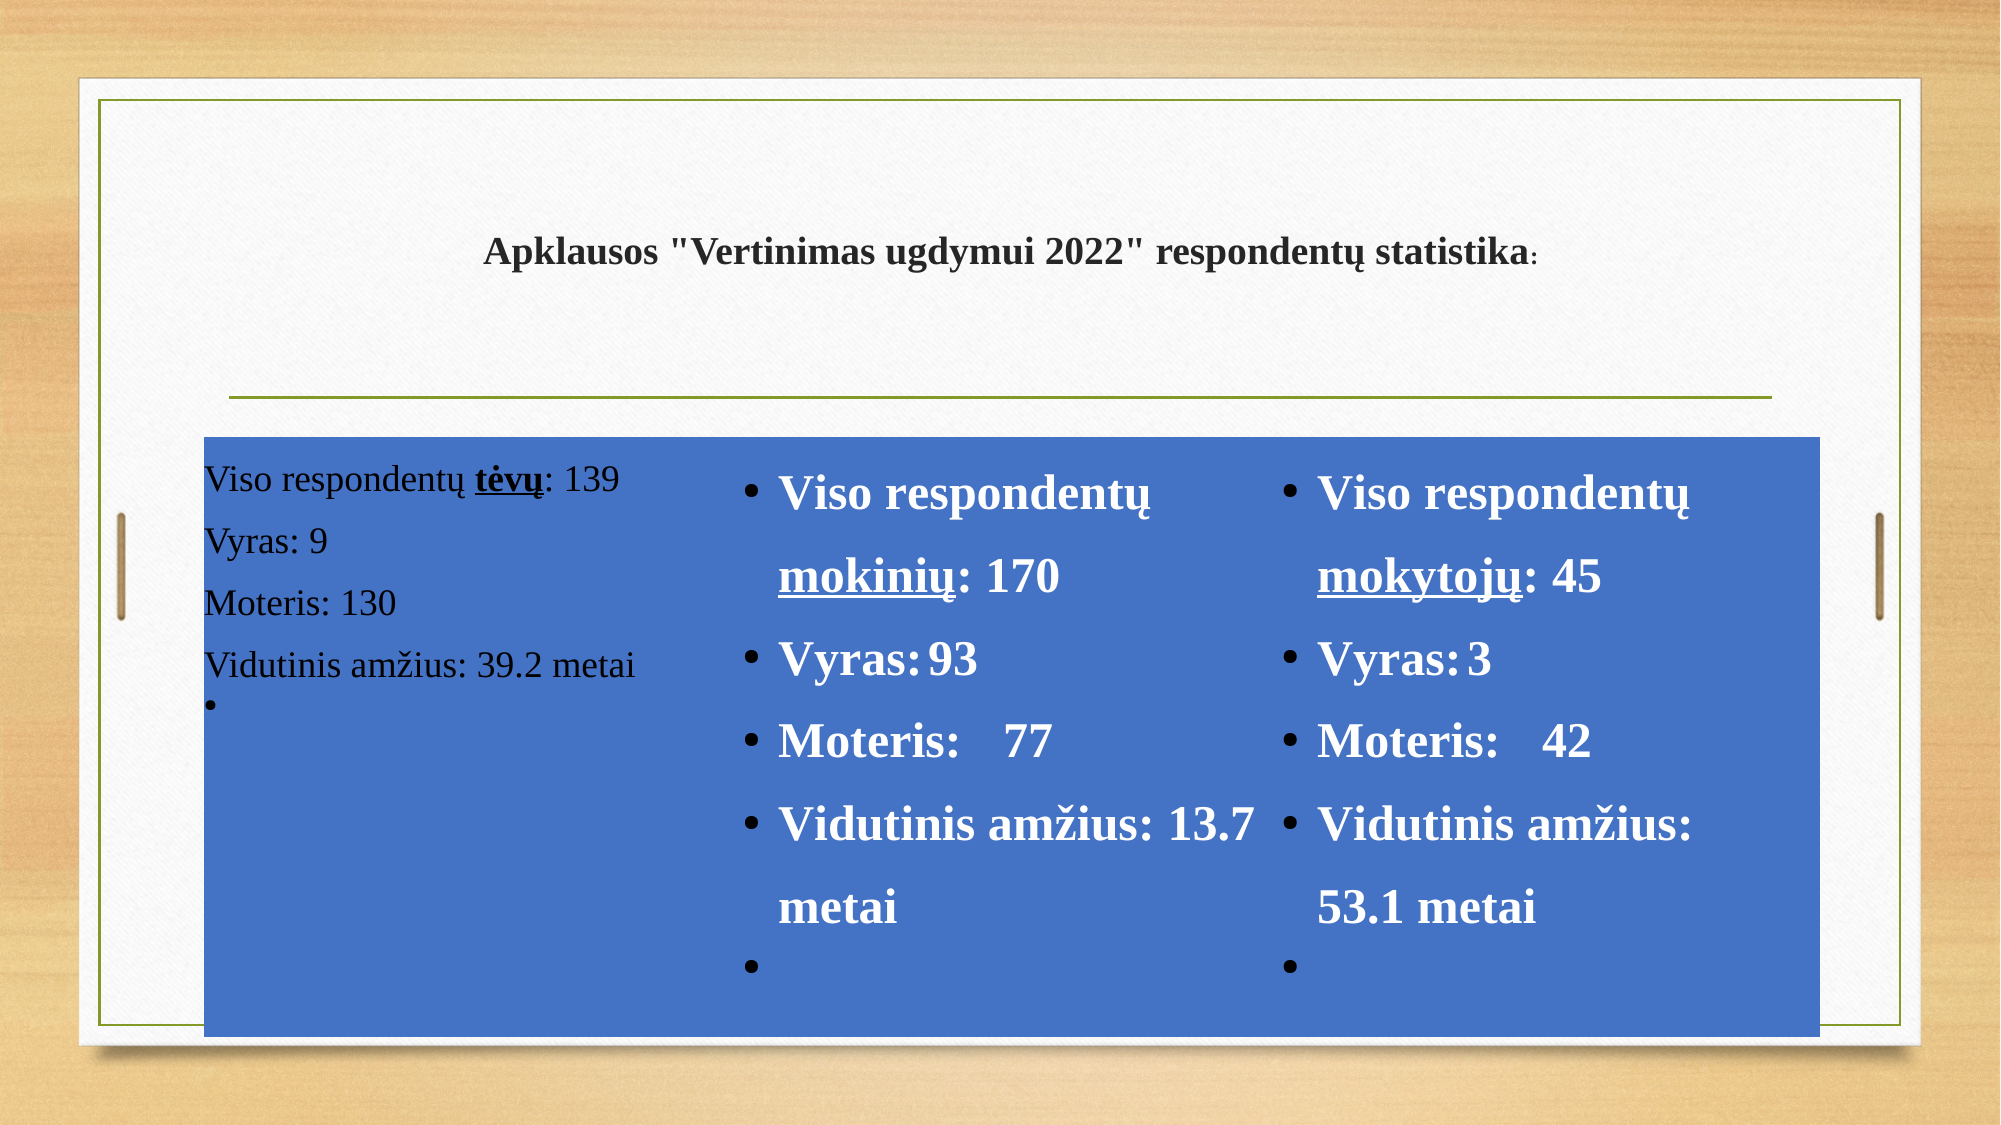

# Apklausos "Vertinimas ugdymui 2022" respondentų statistika:
| Viso respondentų tėvų: 139 Vyras: 9 Moteris: 130 Vidutinis amžius: 39.2 metai | Viso respondentų mokinių: 170 Vyras: 93 Moteris: 77 Vidutinis amžius: 13.7 metai | Viso respondentų mokytojų: 45 Vyras: 3 Moteris: 42 Vidutinis amžius: 53.1 metai |
| --- | --- | --- |